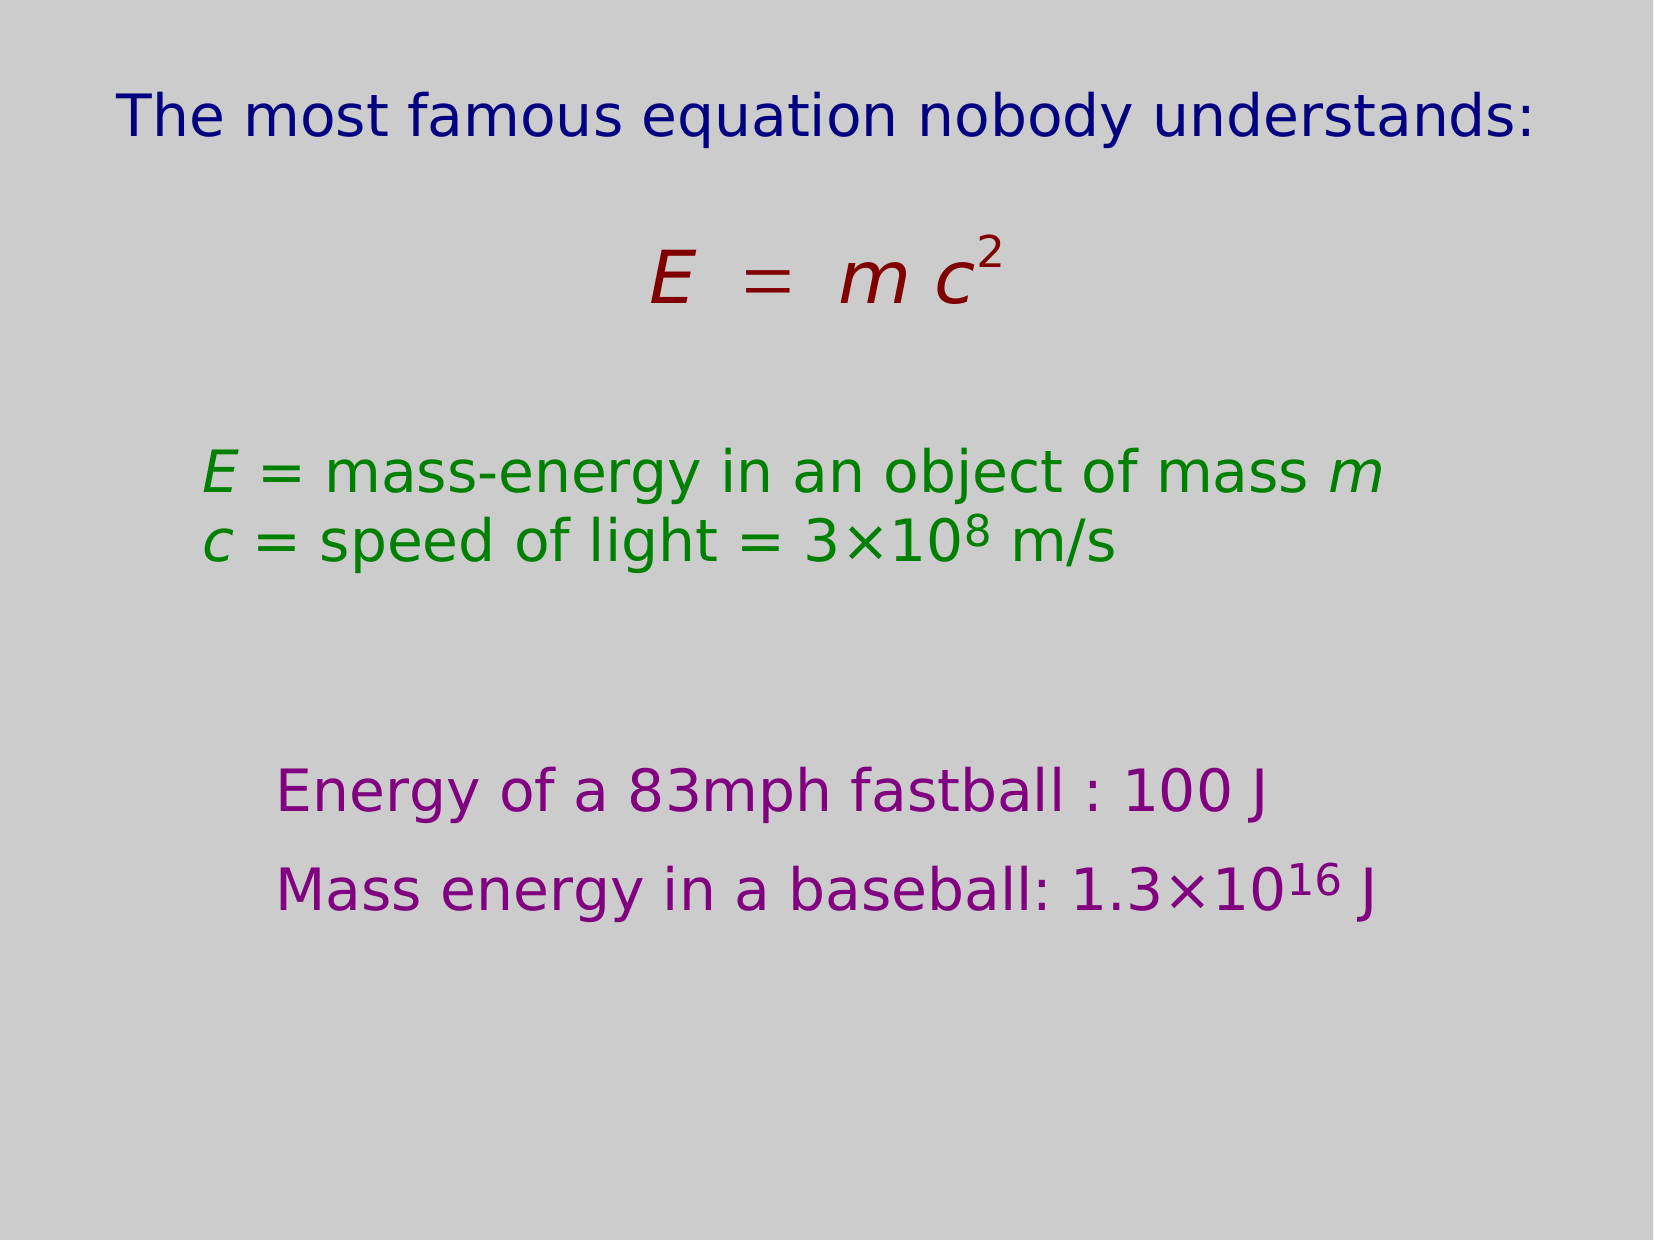

The most famous equation nobody understands:
E = mass-energy in an object of mass m
c = speed of light = 3×108 m/s
Energy of a 83mph fastball : 100 J
Mass energy in a baseball: 1.3×1016 J